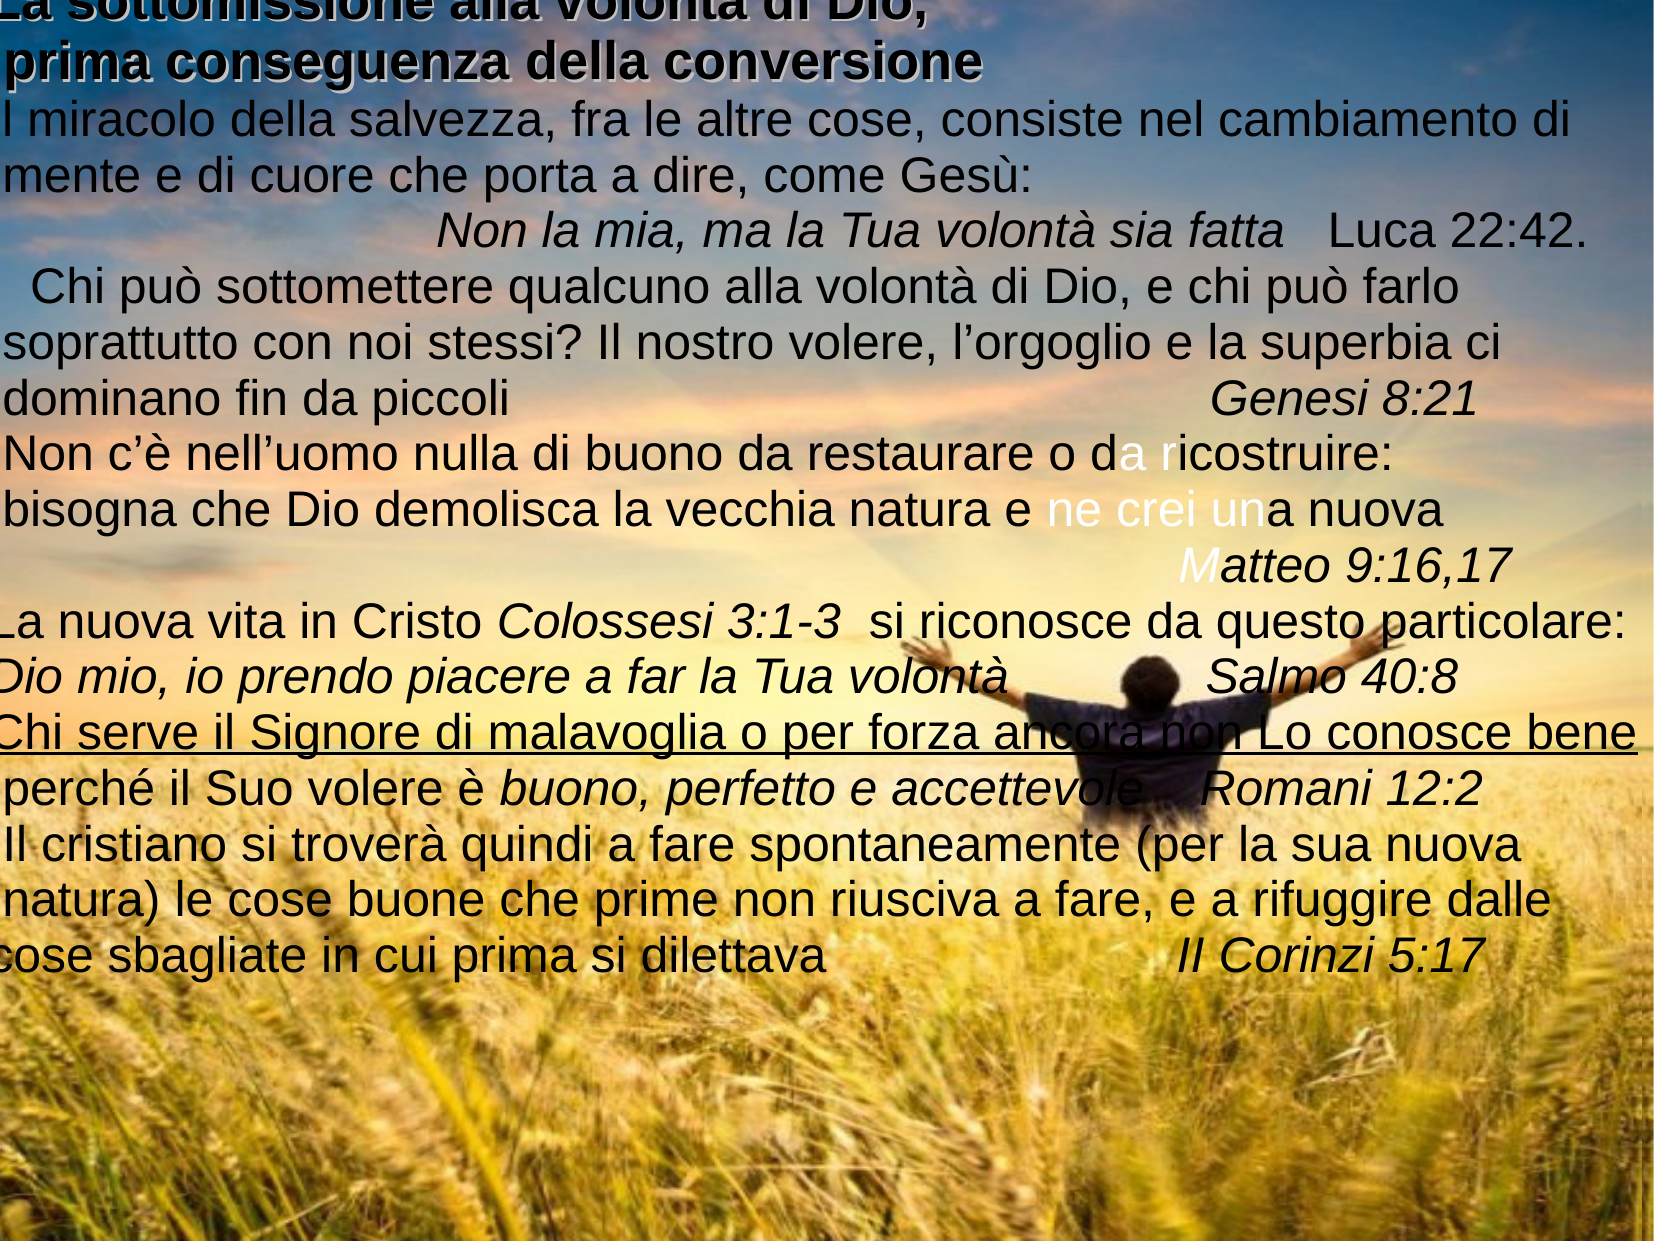

Introduzione
La cameretta.
 Ma tu, quando preghi, entra nella tua cameretta (Matteo 6:6).
Ma tu – questo implica che tu sei chiamato alla vera preghiera,
alla vera adorazione, alla vera comunione con Dio Padre!
 Dio ha delle richieste precise riguardo chi vuole adorarLo
 Giovanni 4:23,24.
 Gesù introduce un concetto caro a tutti i credenti risvegliati e ripieni dello
 Spirito Santo: la preghiera personale; è nella preghiera nascosta che
 Dio più si rivela; è la tua invocazione fervente e silenziosa che più gli è
 gradita; è il tuo grido nella valle dell’umiliazione, o la tua lode sul monte
 della vittoria che salgono come profumo soave al Suo trono.
 Fa’ orazione al Padre tuo che è nel segreto.
Dio è un Dio che si nasconde agli empi, ma che si rivela e rivela le Sue
meraviglie solo a quanti lo cercano Matteo 11:25.
Introduzione
Sia fatta la tua volontà
La sottomissione alla volontà di Dio,
 prima conseguenza della conversione
Il miracolo della salvezza, fra le altre cose, consiste nel cambiamento di
 mente e di cuore che porta a dire, come Gesù:
 Non la mia, ma la Tua volontà sia fatta Luca 22:42.
 Chi può sottomettere qualcuno alla volontà di Dio, e chi può farlo
 soprattutto con noi stessi? Il nostro volere, l’orgoglio e la superbia ci
 dominano fin da piccoli Genesi 8:21
 Non c’è nell’uomo nulla di buono da restaurare o da ricostruire:
 bisogna che Dio demolisca la vecchia natura e ne crei una nuova
 Matteo 9:16,17
La nuova vita in Cristo Colossesi 3:1-3 si riconosce da questo particolare:
Dio mio, io prendo piacere a far la Tua volontà Salmo 40:8
Chi serve il Signore di malavoglia o per forza ancora non Lo conosce bene
 perché il Suo volere è buono, perfetto e accettevole Romani 12:2
 Il cristiano si troverà quindi a fare spontaneamente (per la sua nuova
 natura) le cose buone che prime non riusciva a fare, e a rifuggire dalle
cose sbagliate in cui prima si dilettava II Corinzi 5:17